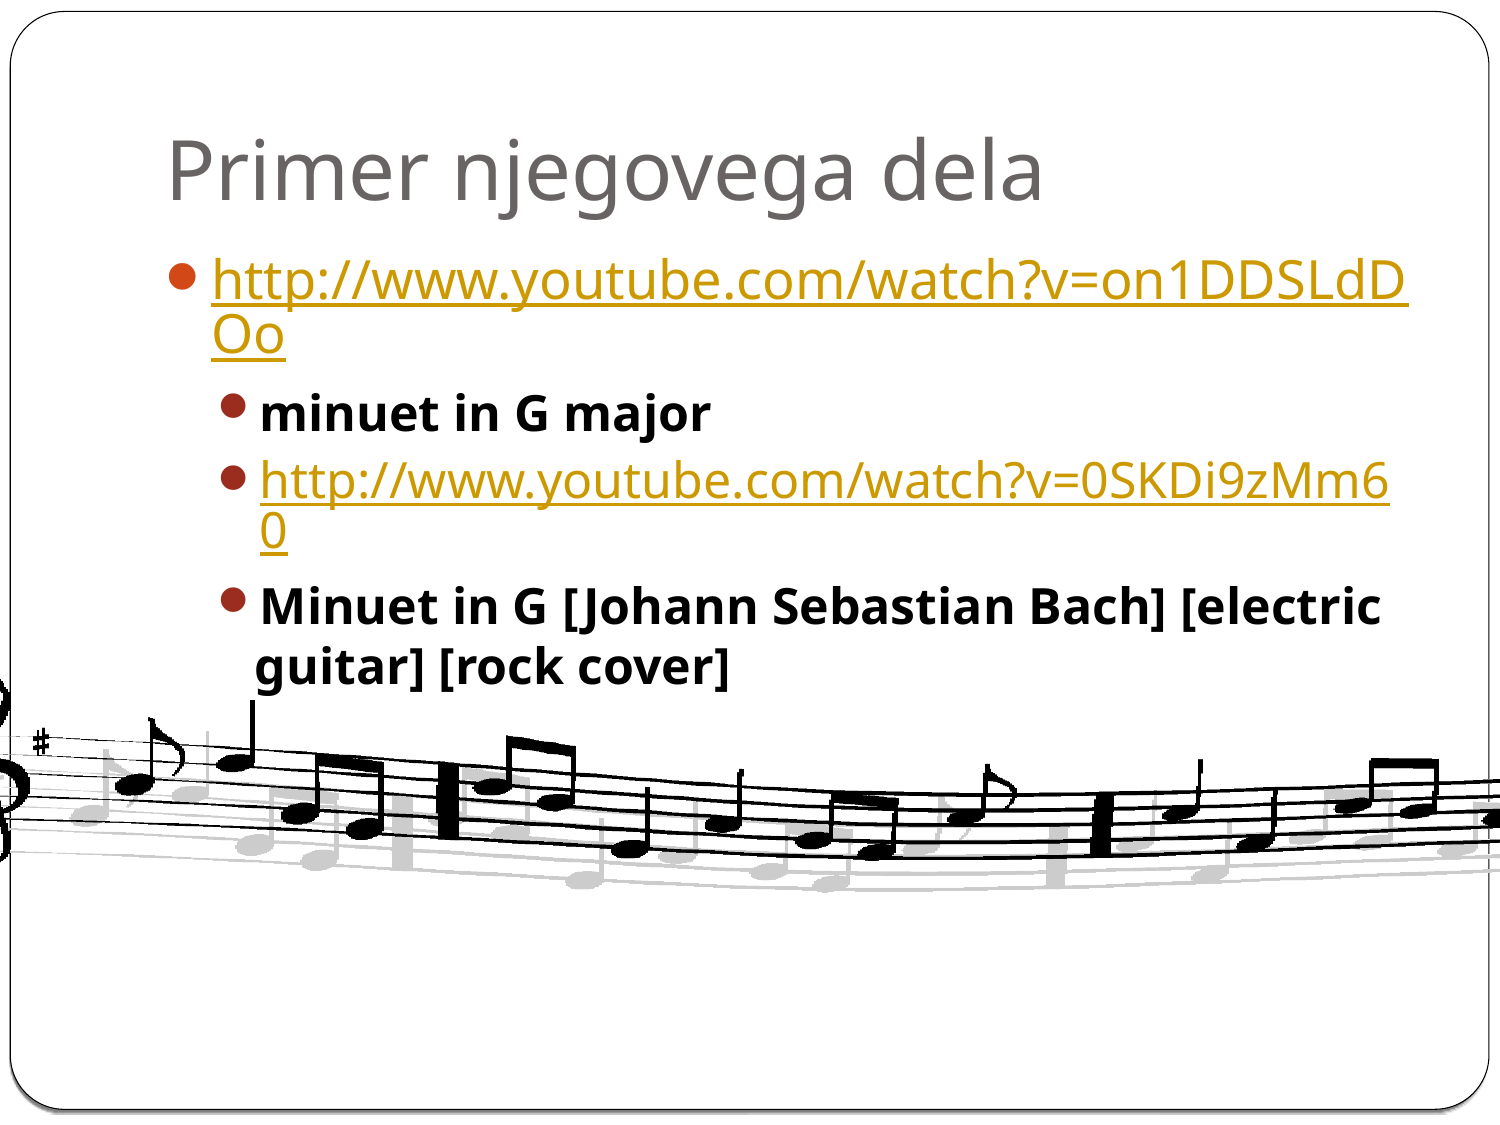

# Primer njegovega dela
http://www.youtube.com/watch?v=on1DDSLdDOo
minuet in G major
http://www.youtube.com/watch?v=0SKDi9zMm60
Minuet in G [Johann Sebastian Bach] [electric guitar] [rock cover]